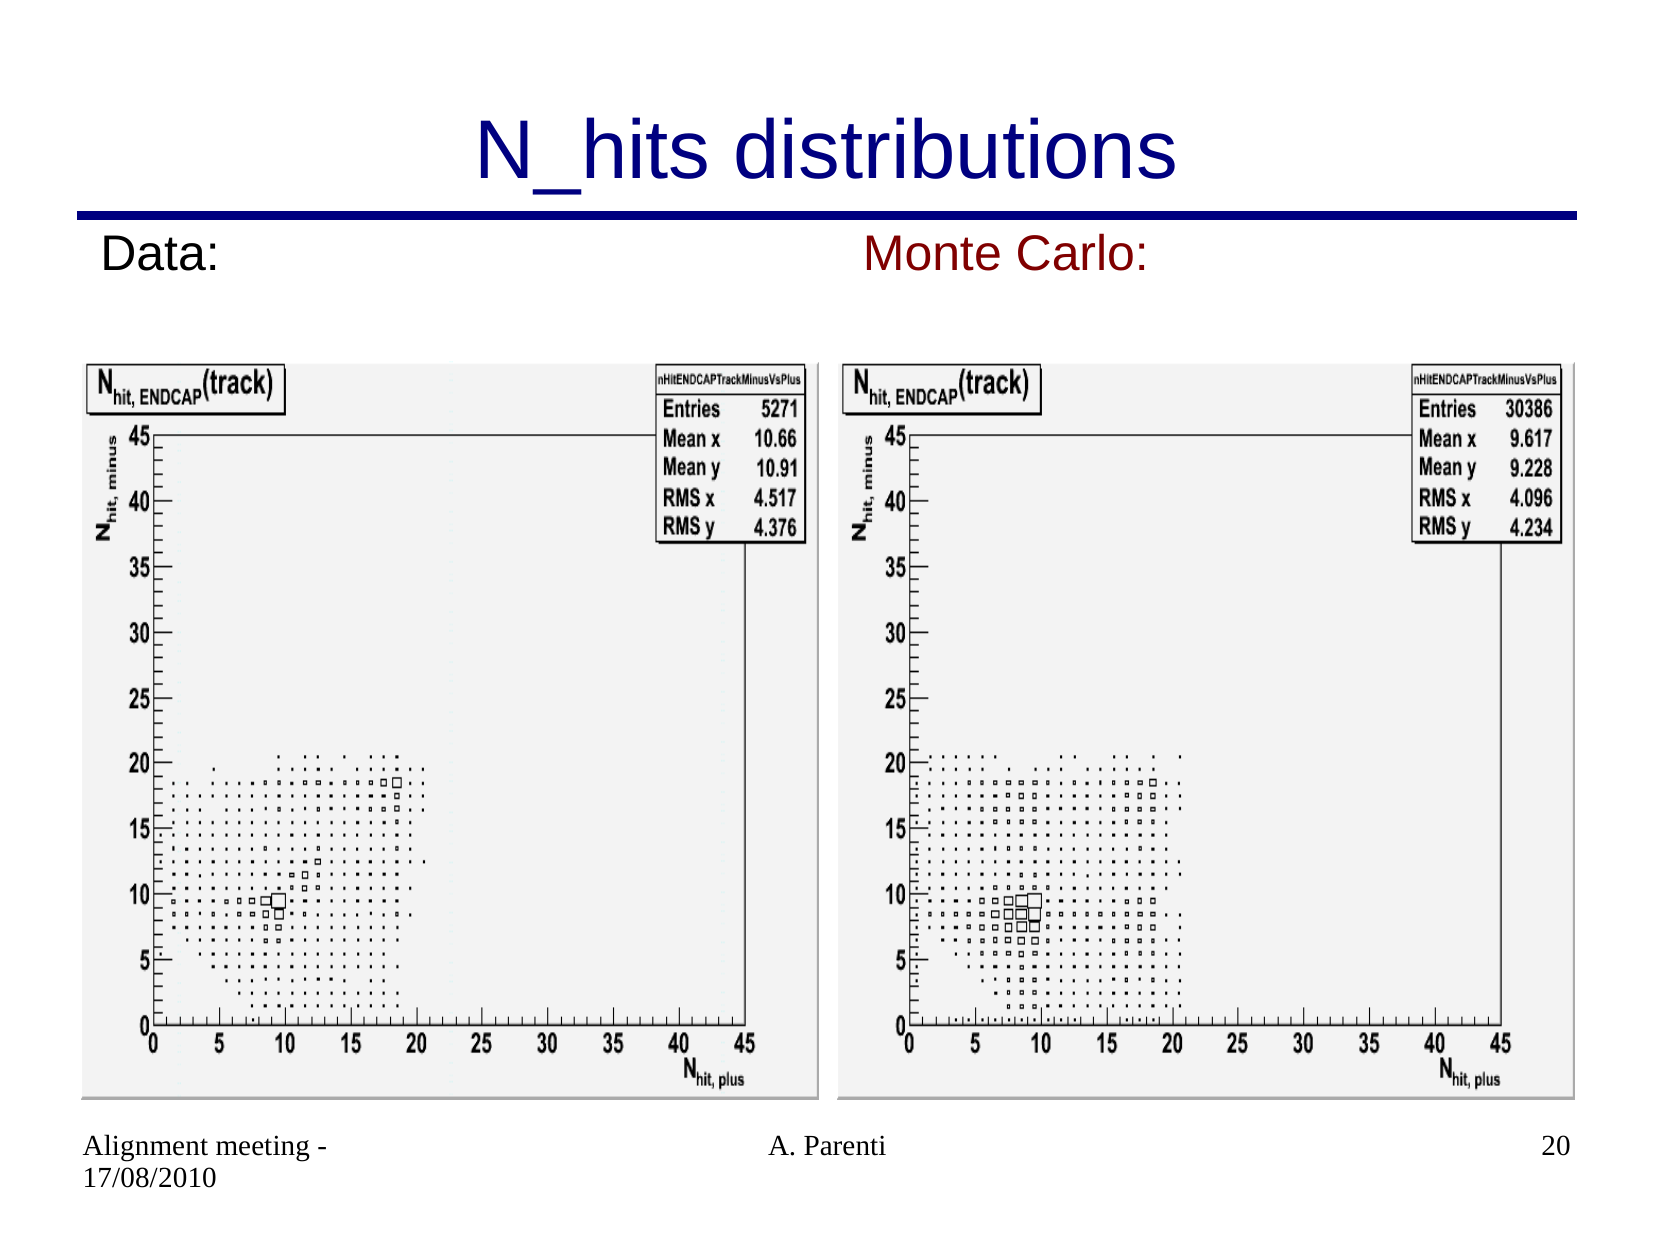

# N_hits distributions
Data:
Monte Carlo:
20